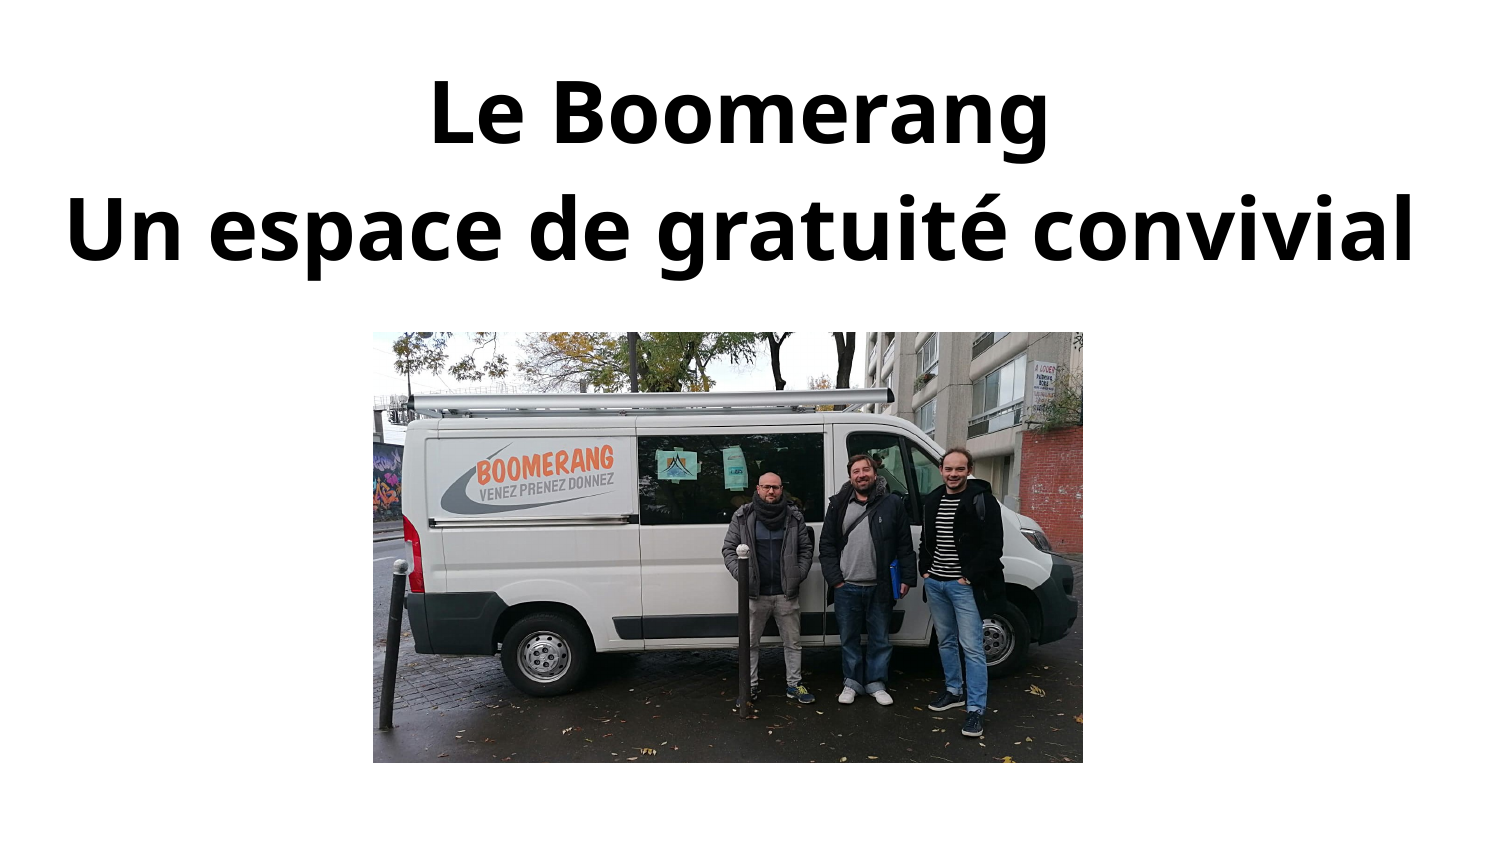

# Le Boomerang Un espace de gratuité convivial